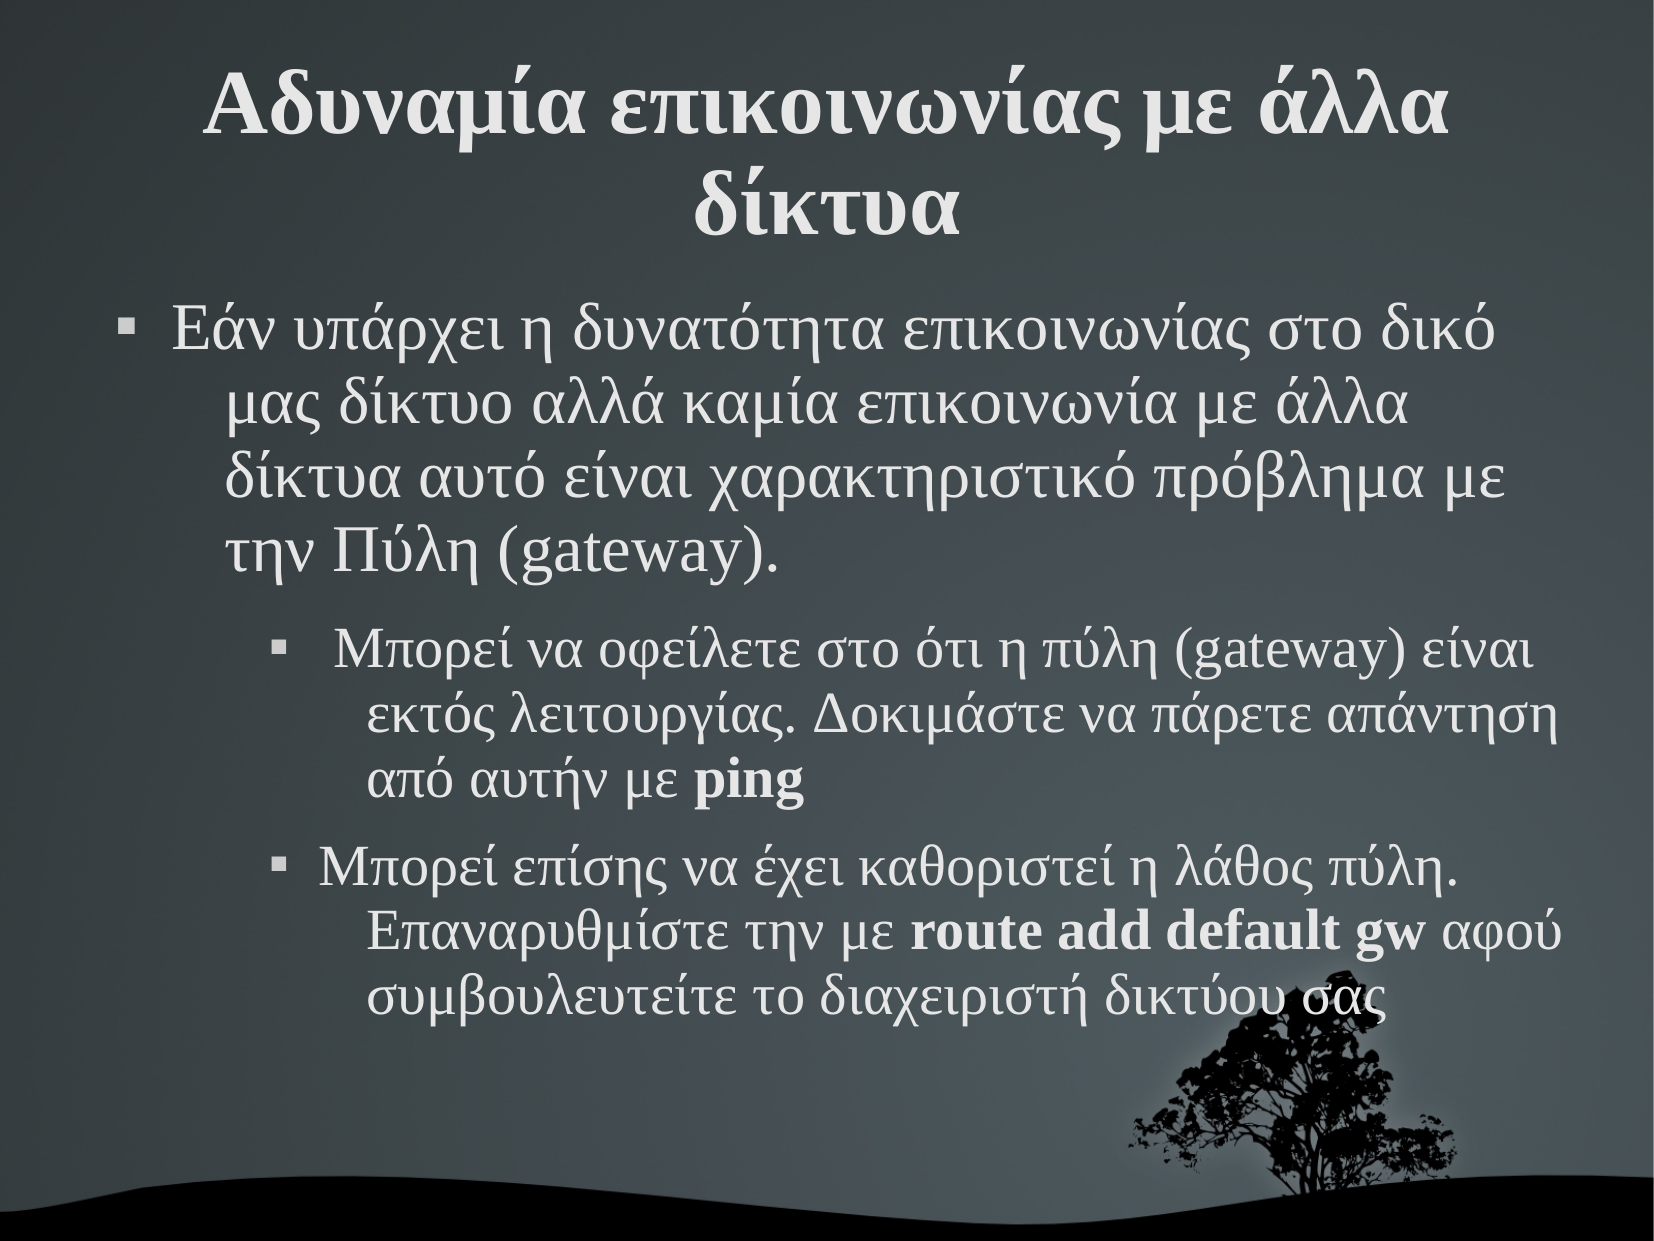

# Αδυναμία επικοινωνίας με άλλα δίκτυα
Εάν υπάρχει η δυνατότητα επικοινωνίας στο δικό μας δίκτυο αλλά καμία επικοινωνία με άλλα δίκτυα αυτό είναι χαρακτηριστικό πρόβλημα με την Πύλη (gateway).
 Μπορεί να οφείλετε στο ότι η πύλη (gateway) είναι εκτός λειτουργίας. Δοκιμάστε να πάρετε απάντηση από αυτήν με ping
Μπορεί επίσης να έχει καθοριστεί η λάθος πύλη. Επαναρυθμίστε την με route add default gw αφού συμβουλευτείτε το διαχειριστή δικτύου σας